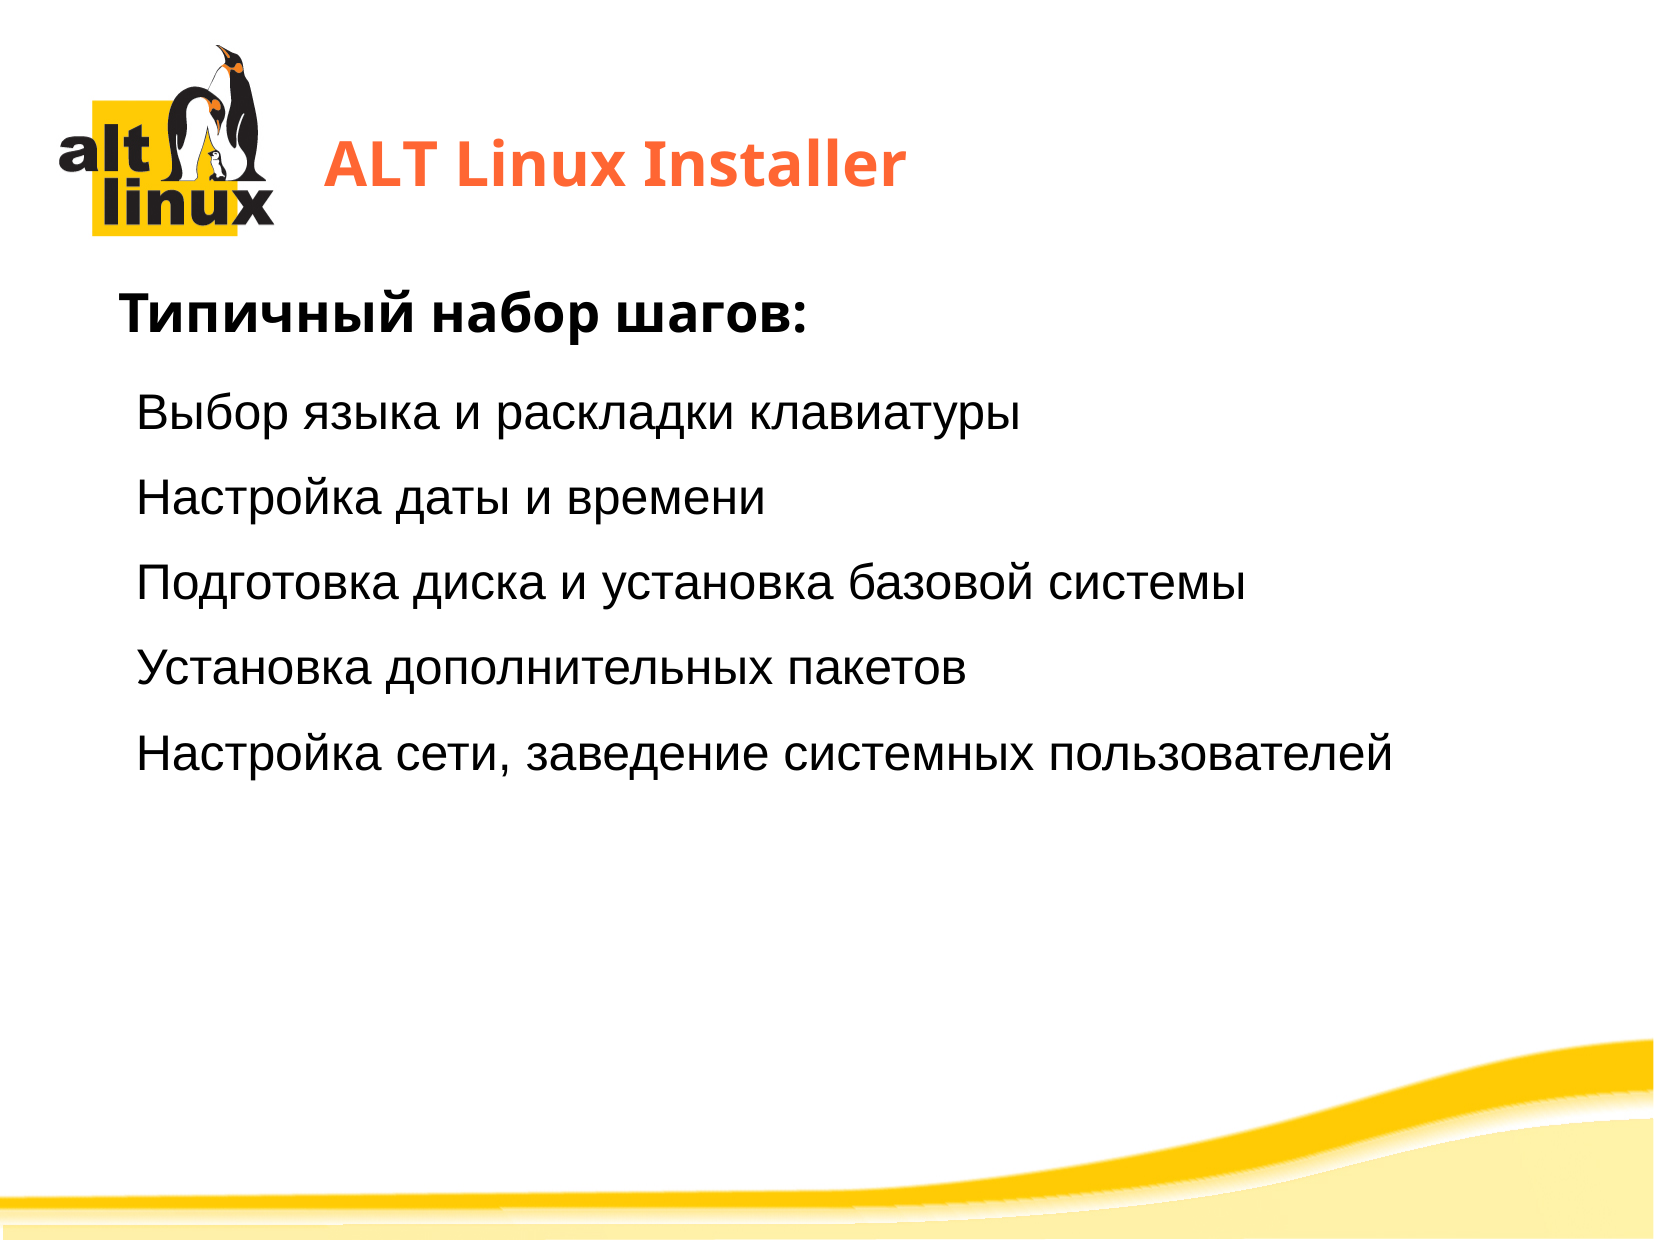

#
ALT Linux Installer
Типичный набор шагов:
Выбор языка и раскладки клавиатуры
Настройка даты и времени
Подготовка диска и установка базовой системы
Установка дополнительных пакетов
Настройка сети, заведение системных пользователей